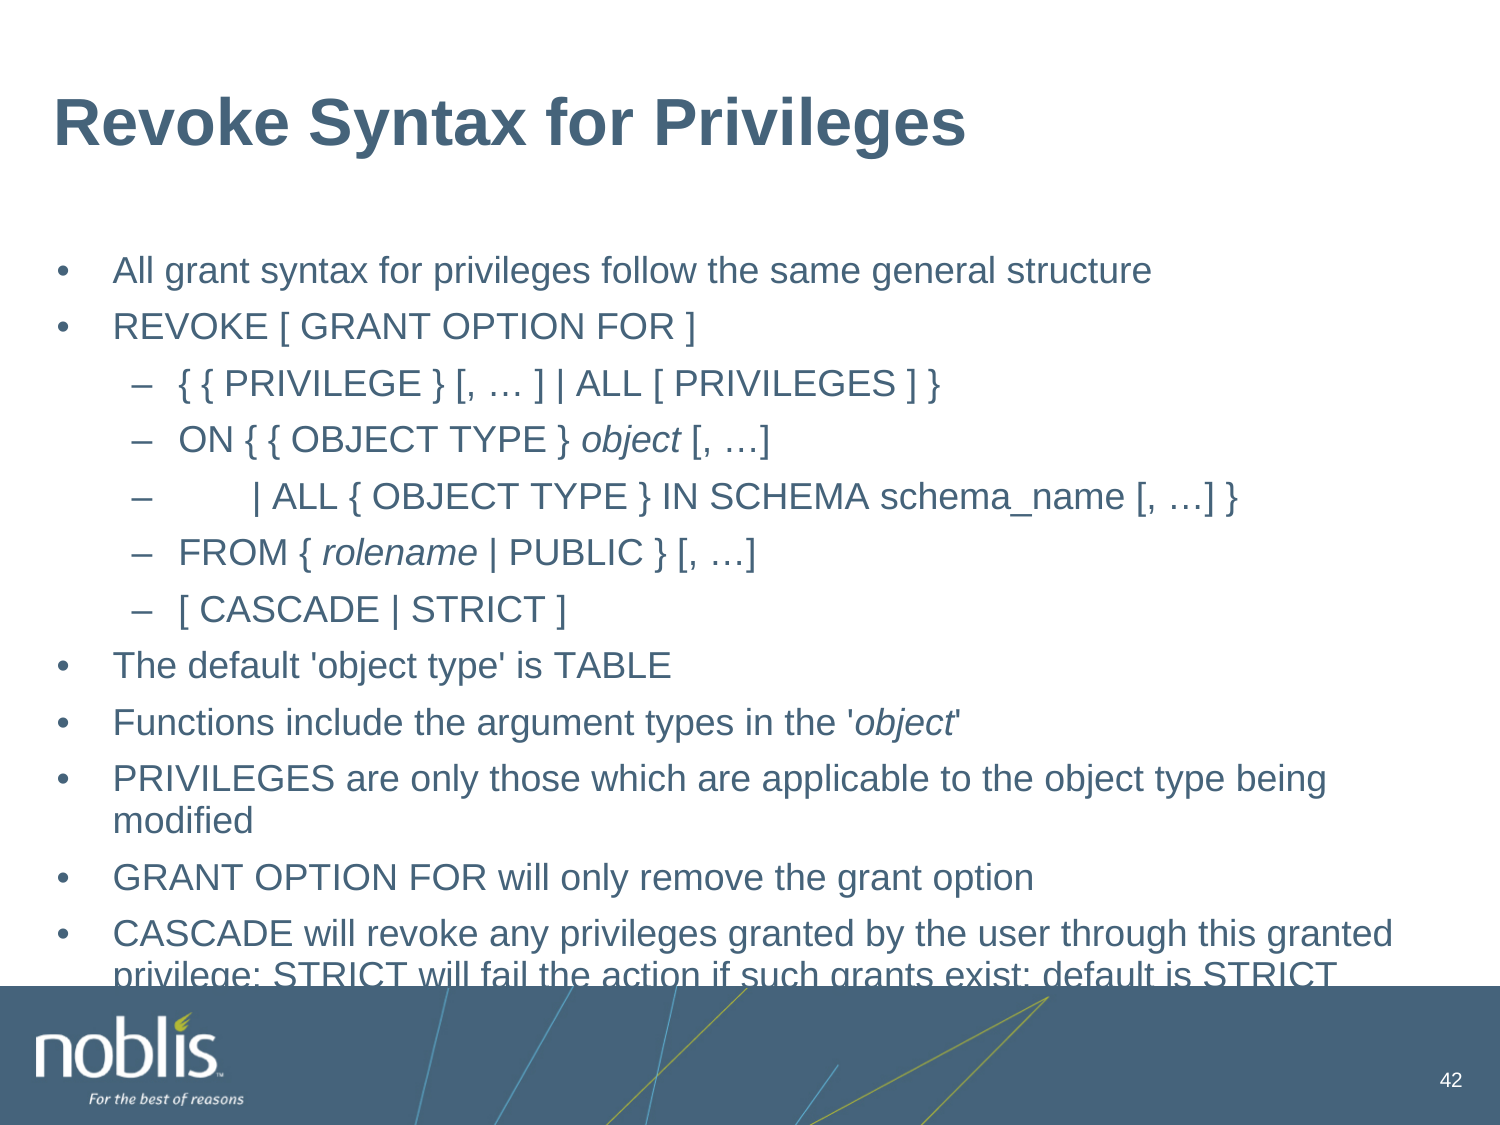

# Revoke Syntax for Privileges
All grant syntax for privileges follow the same general structure
REVOKE [ GRANT OPTION FOR ]
{ { PRIVILEGE } [, … ] | ALL [ PRIVILEGES ] }
ON { { OBJECT TYPE } object [, …]
 | ALL { OBJECT TYPE } IN SCHEMA schema_name [, …] }
FROM { rolename | PUBLIC } [, …]
[ CASCADE | STRICT ]
The default 'object type' is TABLE
Functions include the argument types in the 'object'
PRIVILEGES are only those which are applicable to the object type being modified
GRANT OPTION FOR will only remove the grant option
CASCADE will revoke any privileges granted by the user through this granted privilege; STRICT will fail the action if such grants exist; default is STRICT